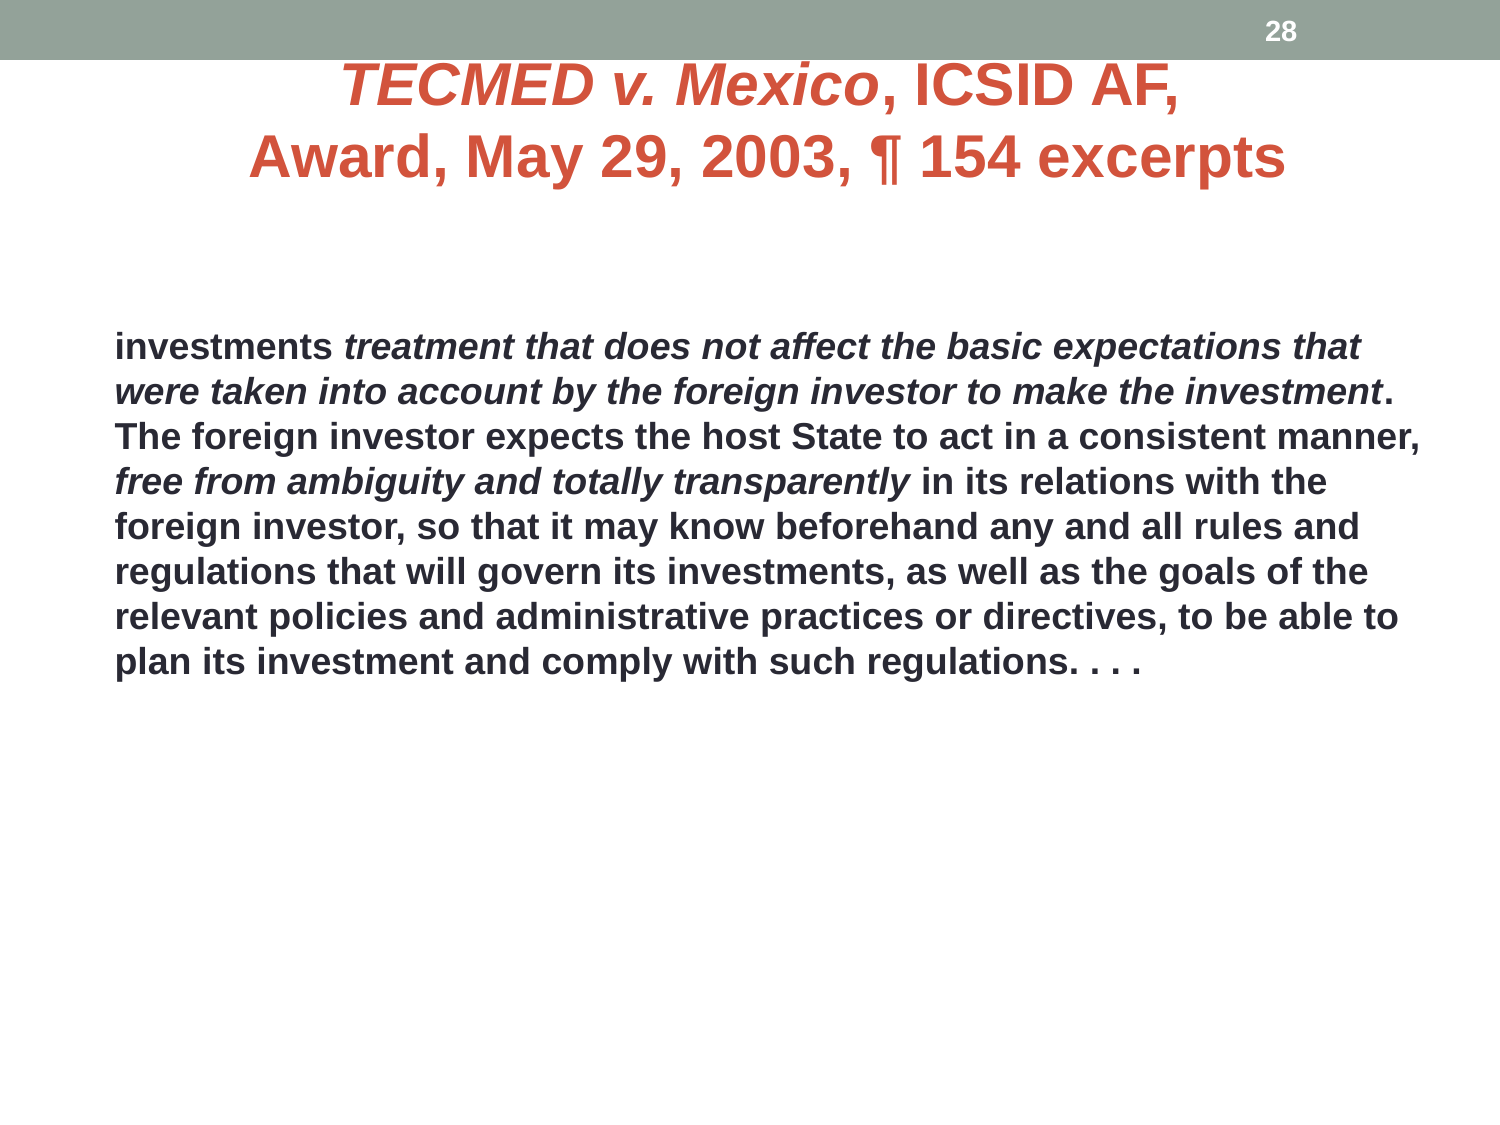

TECMED v. Mexico, ICSID AF,
Award, May 29, 2003, ¶ 154 excerpts
[I]n light of the good faith principle established by international law, [the provision] requires the Contracting Parties to provide to international investments treatment that does not affect the basic expectations that were taken into account by the foreign investor to make the investment. The foreign investor expects the host State to act in a consistent manner, free from ambiguity and totally transparently in its relations with the foreign investor, so that it may know beforehand any and all rules and regulations that will govern its investments, as well as the goals of the relevant policies and administrative practices or directives, to be able to plan its investment and comply with such regulations. . . .